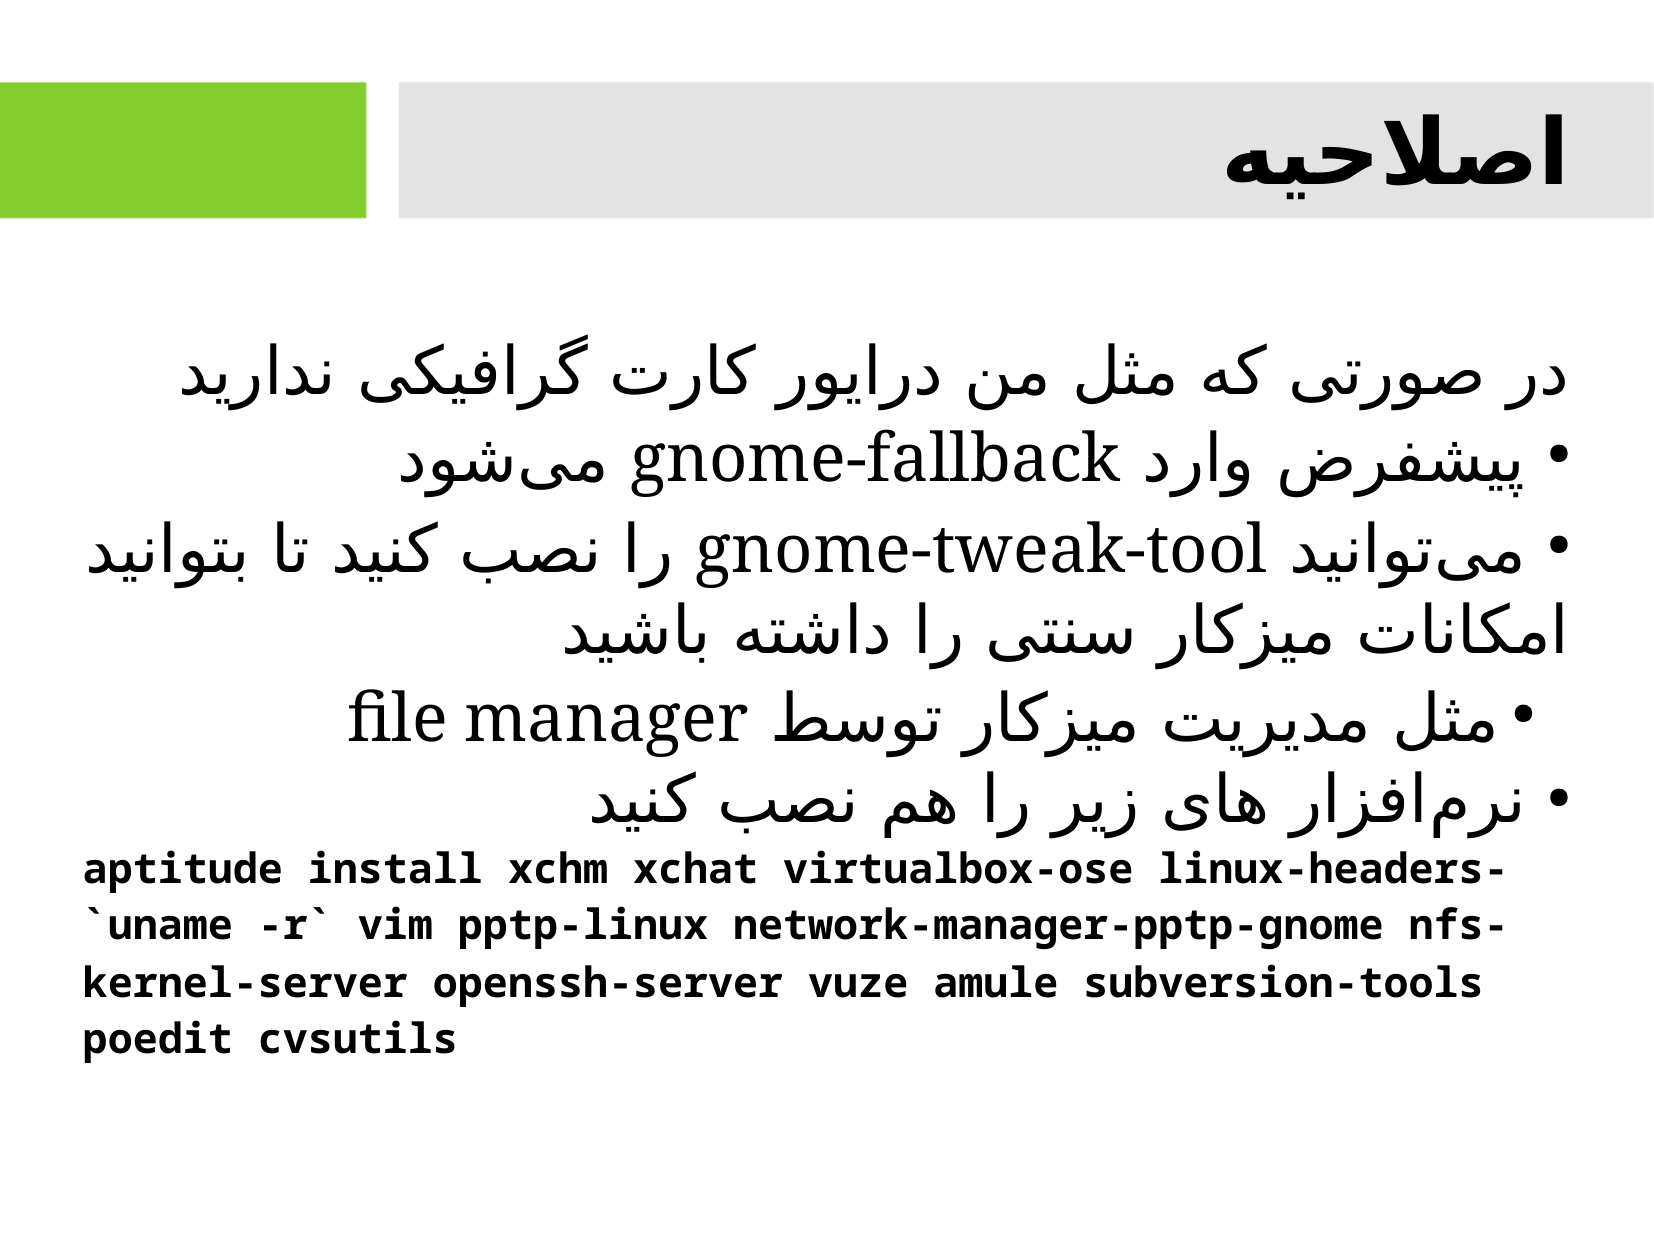

# اصلاحیه
در صورتی که مثل من درایور کارت گرافیکی ندارید
 پیشفرض وارد gnome-fallback می‌شود
 می‌توانید gnome-tweak-tool را نصب کنید تا بتوانید امکانات میزکار سنتی را داشته باشید
مثل مدیریت میزکار توسط file manager
 نرم‌افزار های زیر را هم نصب کنید
aptitude install xchm xchat virtualbox-ose linux-headers-`uname -r` vim pptp-linux network-manager-pptp-gnome nfs-kernel-server openssh-server vuze amule subversion-tools poedit cvsutils